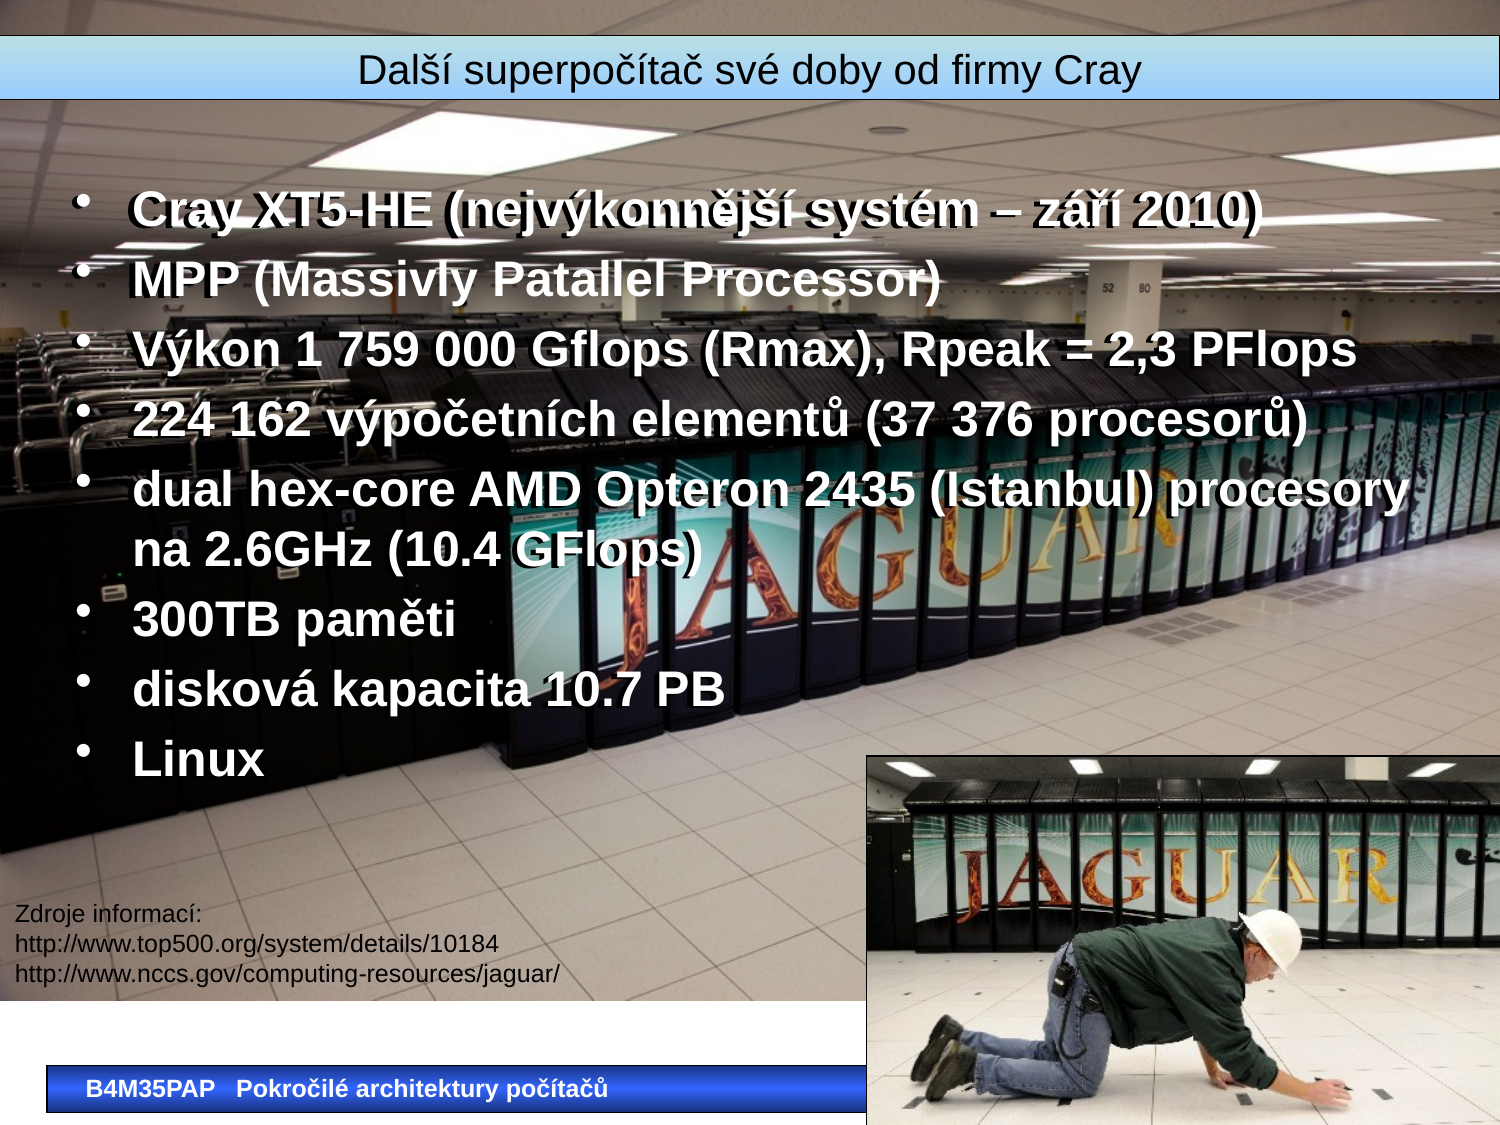

#
Další superpočítač své doby od firmy Cray
Cray XT5-HE (nejvýkonnější systém – září 2010)
MPP (Massivly Patallel Processor)
Výkon 1 759 000 Gflops (Rmax), Rpeak = 2,3 PFlops
224 162 výpočetních elementů (37 376 procesorů)
dual hex-core AMD Opteron 2435 (Istanbul) procesory na 2.6GHz (10.4 GFlops)
300TB paměti
disková kapacita 10.7 PB
Linux
Cray XT5-HE (nejvýkonnější systém – září 2010)
MPP
Výkon 1 759 000 Gflops (Rmax), Rpeak = 2,3 PFlops
224 162 výpočetních elementů (37 376 procesorů)
dual hex-core AMD Opteron 2435 (Istanbul) procesory na 2.6GHz (10.4 GFlops)
300TB paměti
disková kapacita 10.7 PB
Linux
Zdroje informací:
http://www.top500.org/system/details/10184
http://www.nccs.gov/computing-resources/jaguar/
B4M35PAP Pokročilé architektury počítačů